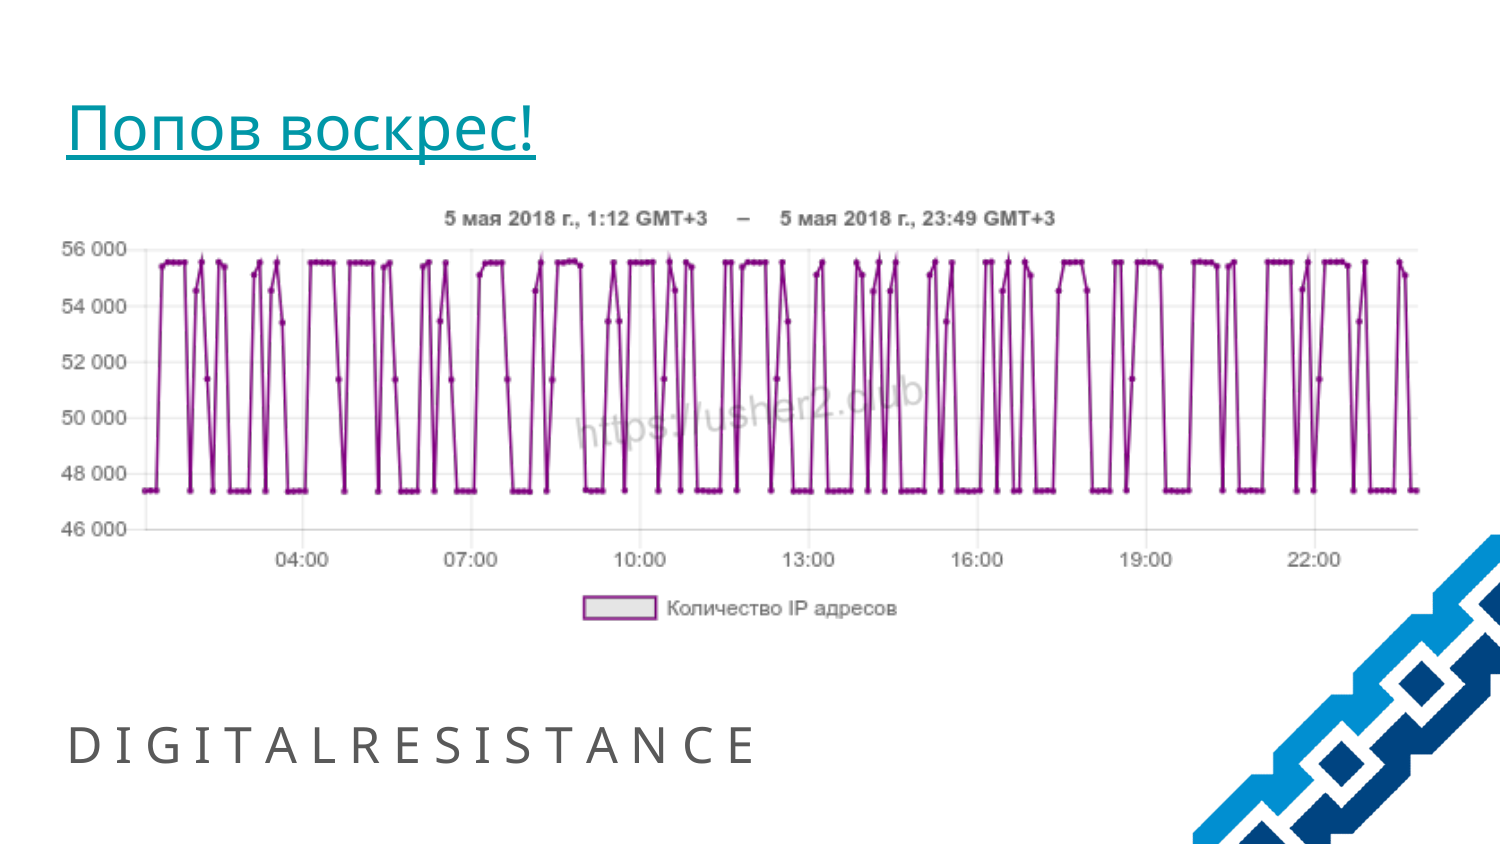

# Попов воскрес!
D I G I T A L R E S I S T A N C E